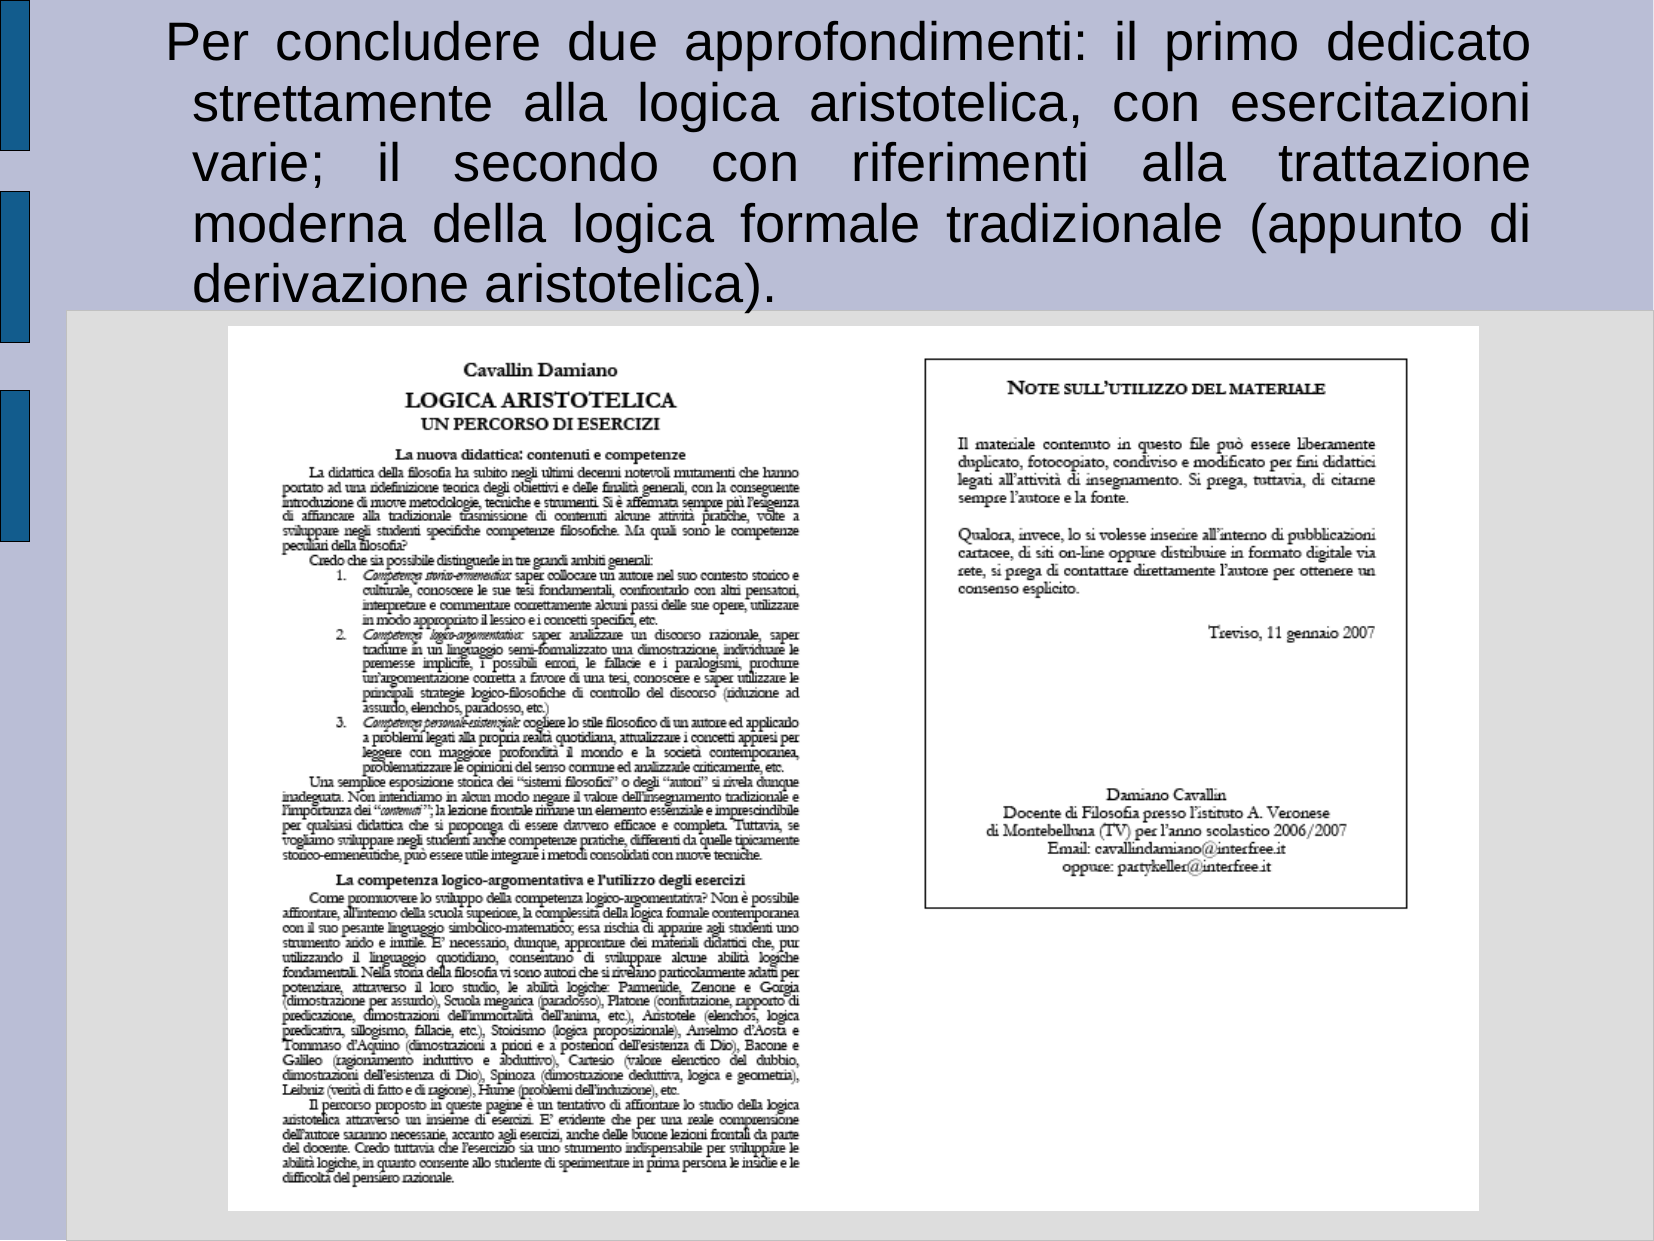

Per concludere due approfondimenti: il primo dedicato strettamente alla logica aristotelica, con esercitazioni varie; il secondo con riferimenti alla trattazione moderna della logica formale tradizionale (appunto di derivazione aristotelica).
#